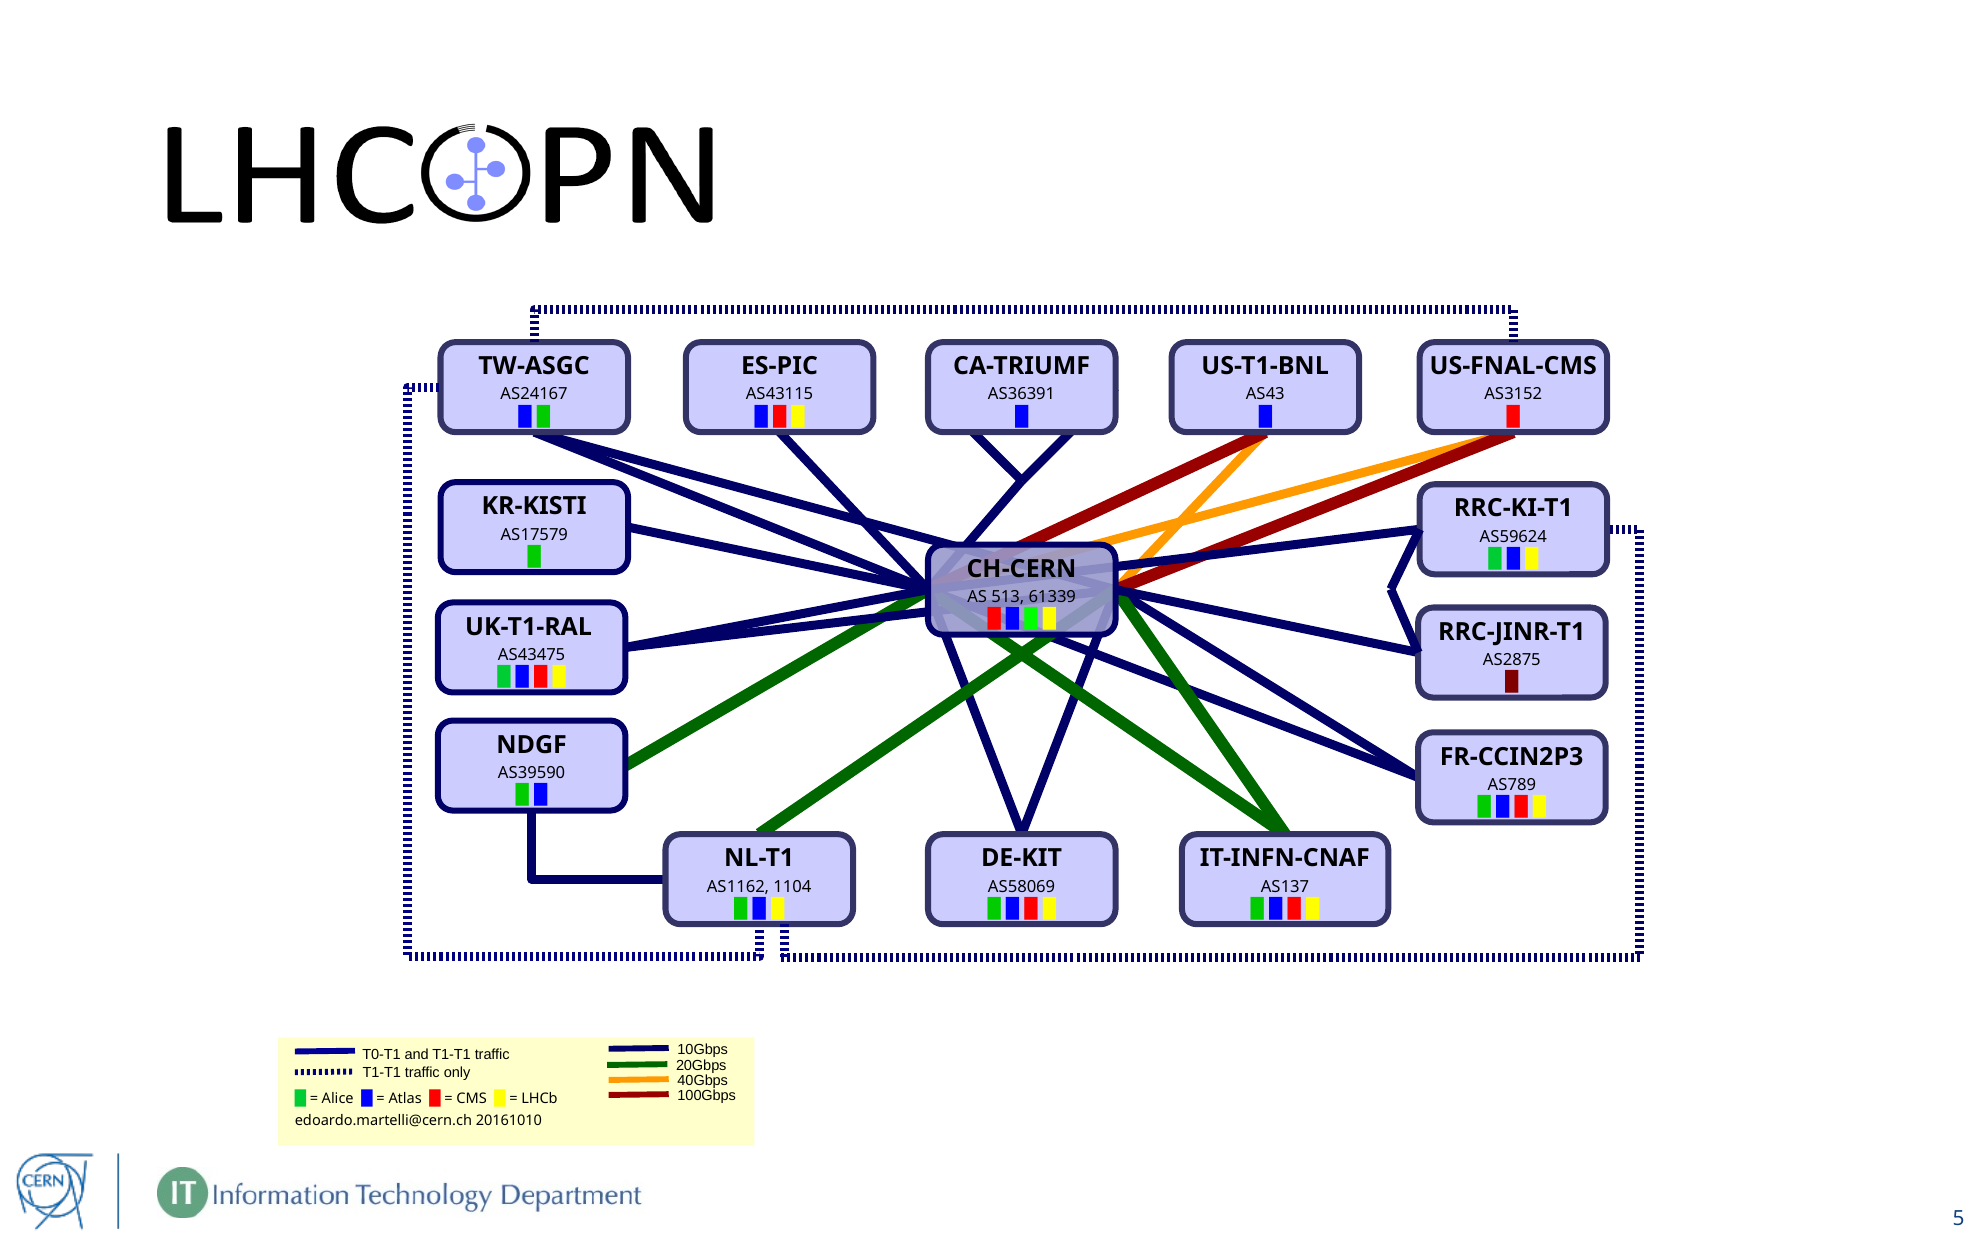

TW-ASGC
AS24167
█ █
ES-PIC
AS43115
█ █ █
CA-TRIUMF
AS36391
█
US-T1-BNL
AS43
█
US-FNAL-CMS
AS3152
█
KR-KISTI
AS17579
█
RRC-KI-T1
AS59624
█ █ █
CH-CERN
AS 513, 61339
█ █ █ █
UK-T1-RAL
AS43475
█ █ █ █
RRC-JINR-T1
AS2875
█
NDGF
AS39590
█ █
FR-CCIN2P3
AS789
█ █ █ █
NL-T1
AS1162, 1104
█ █ █
DE-KIT
AS58069
█ █ █ █
IT-INFN-CNAF
AS137
█ █ █ █
10Gbps
T0-T1 and T1-T1 traffic
20Gbps
T1-T1 traffic only
40Gbps
100Gbps
█ = Alice █ = Atlas █ = CMS █ = LHCb
edoardo.martelli@cern.ch 20161010